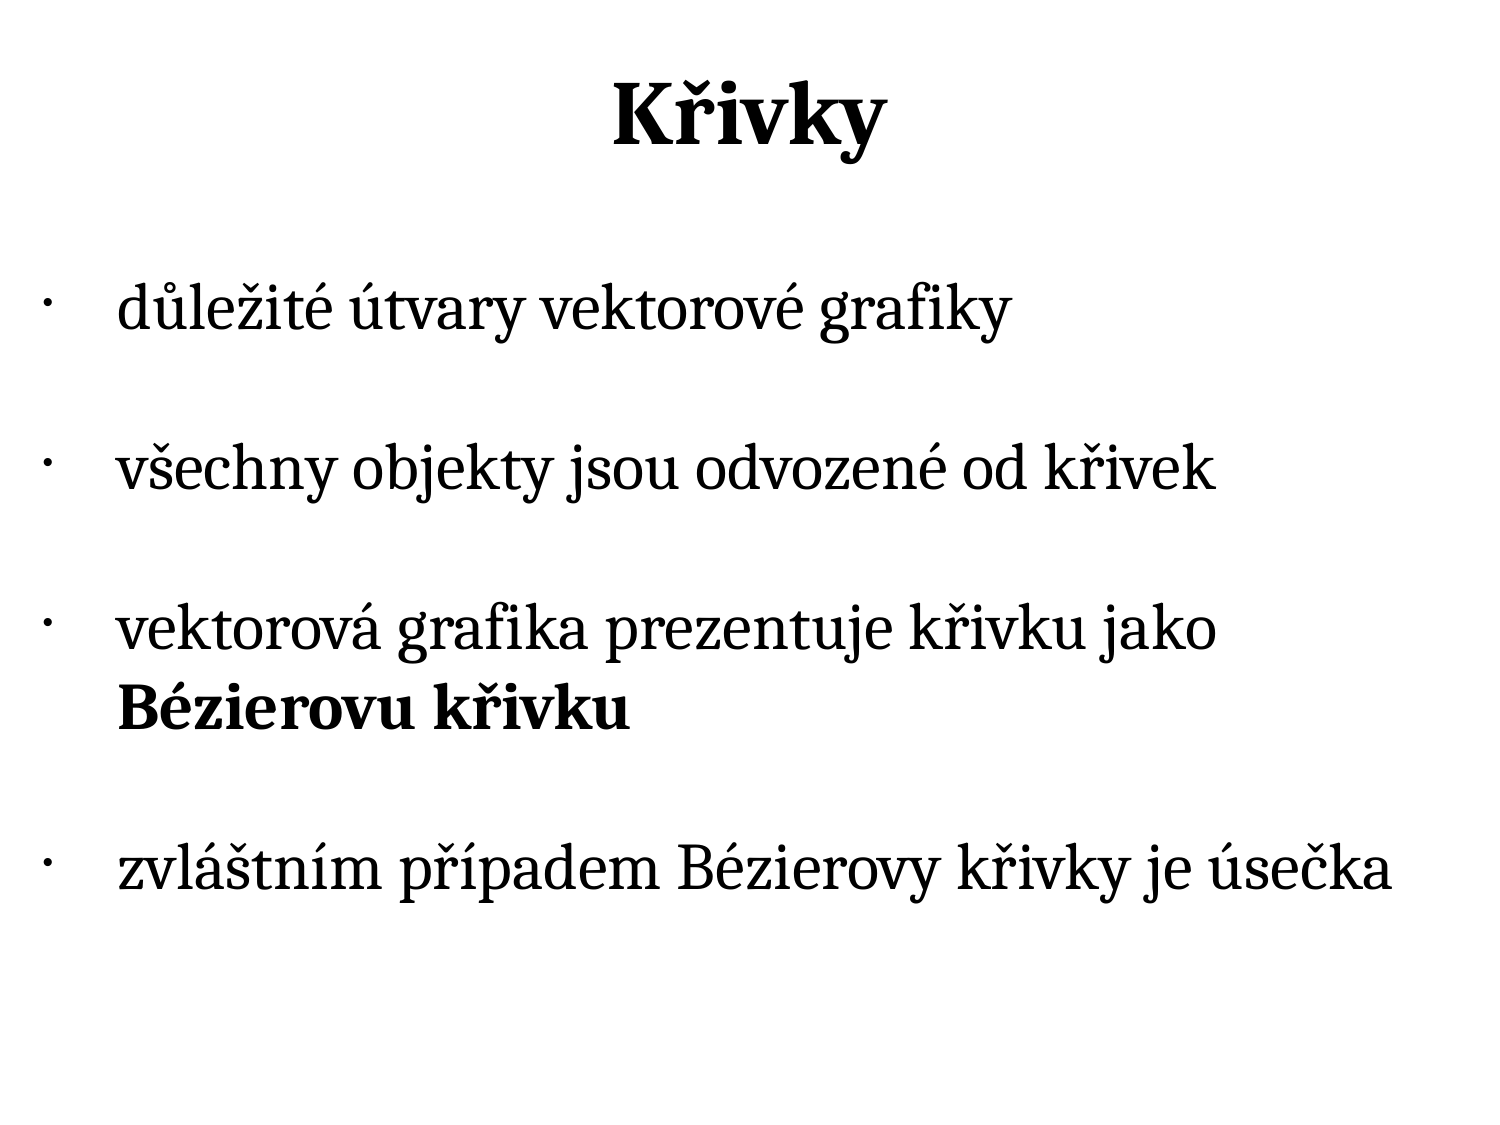

# Křivky
důležité útvary vektorové grafiky
všechny objekty jsou odvozené od křivek
vektorová grafika prezentuje křivku jako 	Bézierovu křivku
zvláštním případem Bézierovy křivky je úsečka